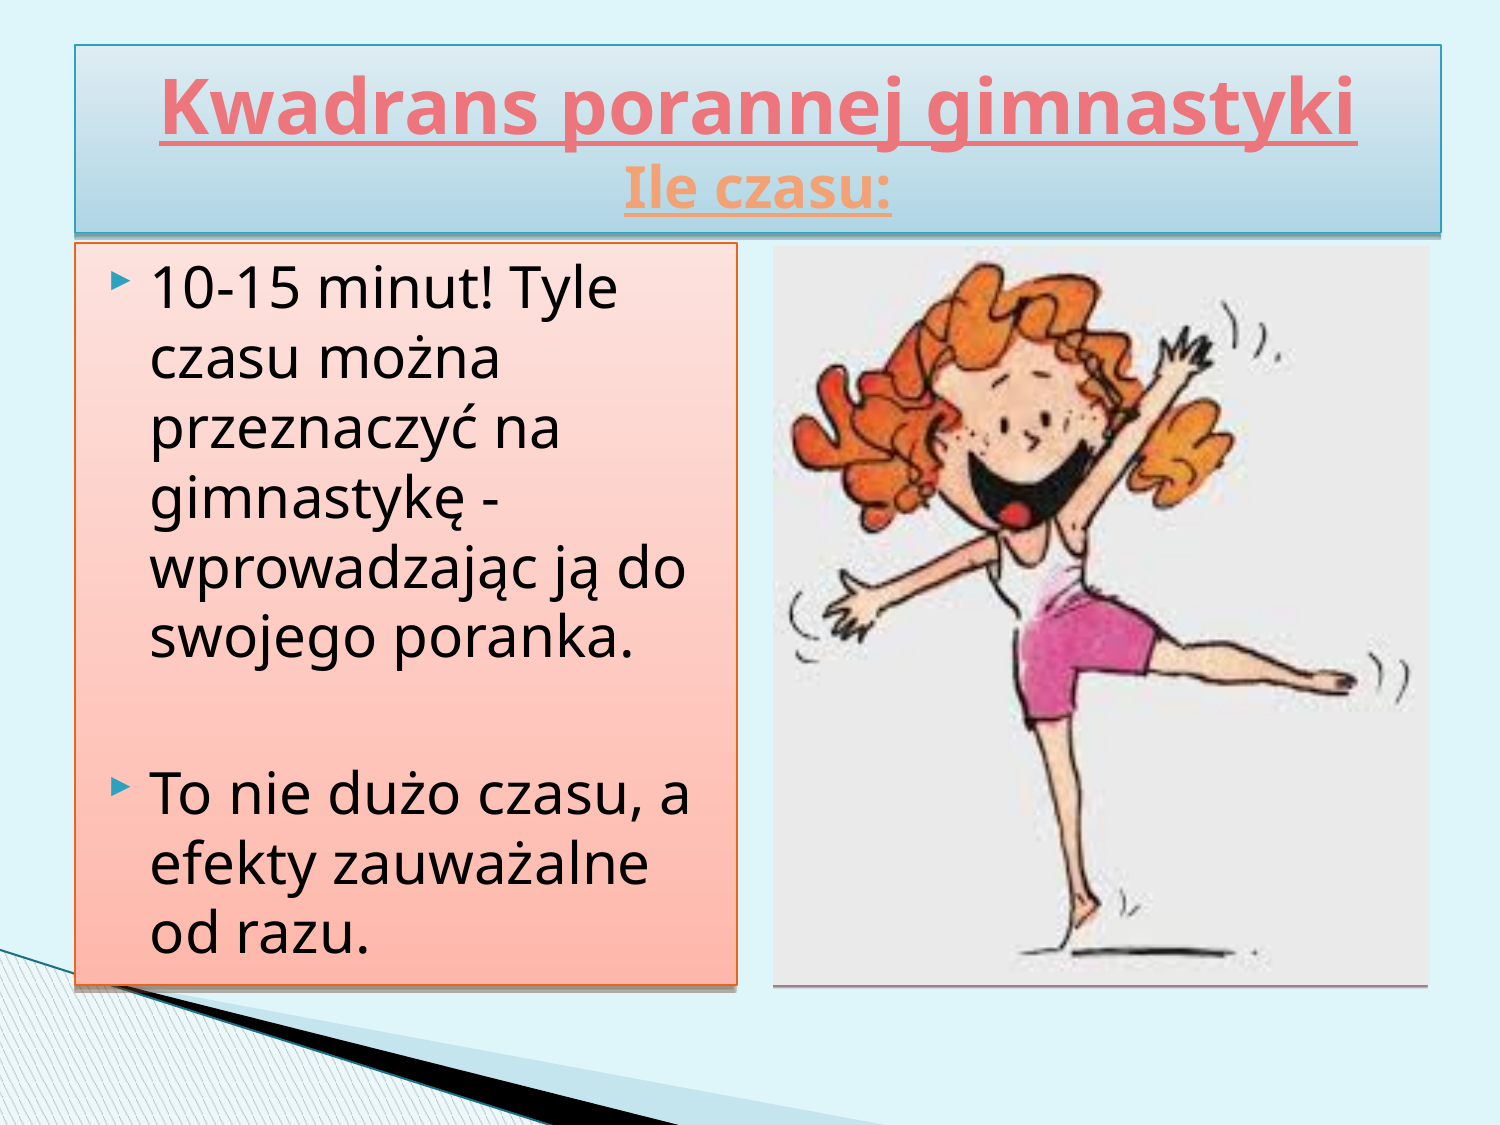

Kwadrans porannej gimnastyki
Ile czasu:
# 10-15 minut! Tyle czasu można przeznaczyć na gimnastykę - wprowadzając ją do swojego poranka.
To nie dużo czasu, a efekty zauważalne od razu.